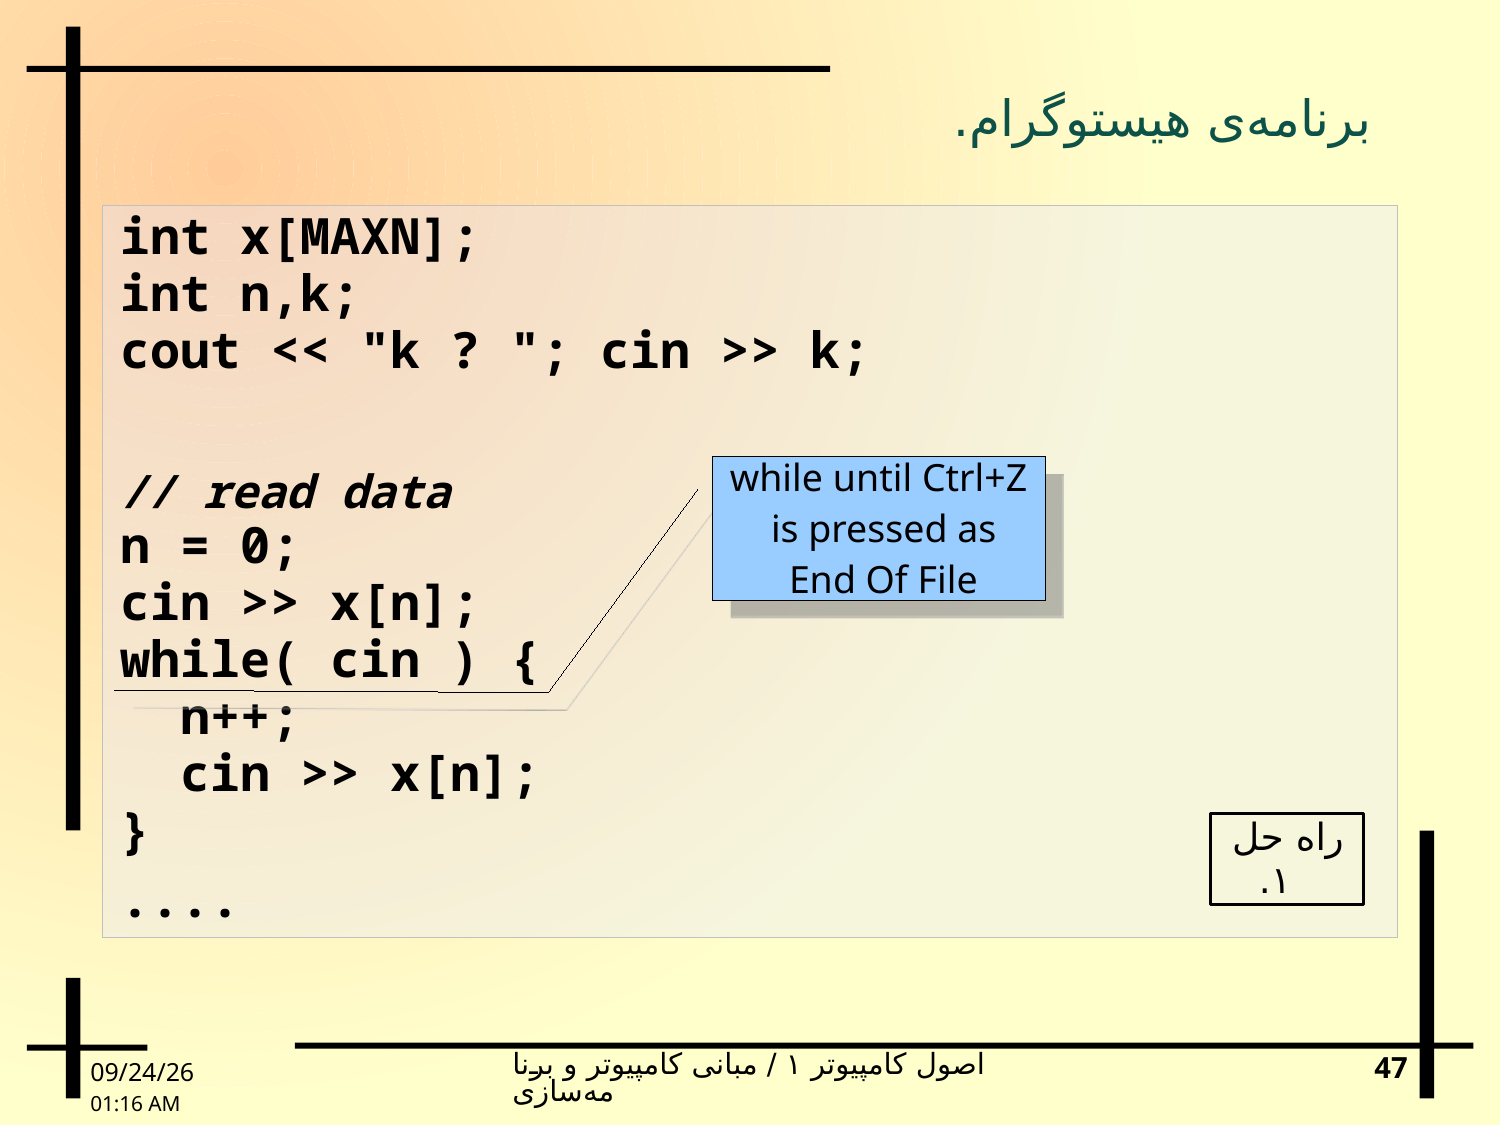

# برنامه‌ی هیستوگرام.
int x[MAXN];
int n,k;
cout << "k ? "; cin >> k;
// read data
n = 0;
cin >> x[n];
while( cin ) {
 n++;
 cin >> x[n];
}
....
while until Ctrl+Z
 is pressed as
 End Of File
راه حل ۱.
اصول کامپیوتر ۱ / مبانی کامپیوتر و برنامه‌سازی
47